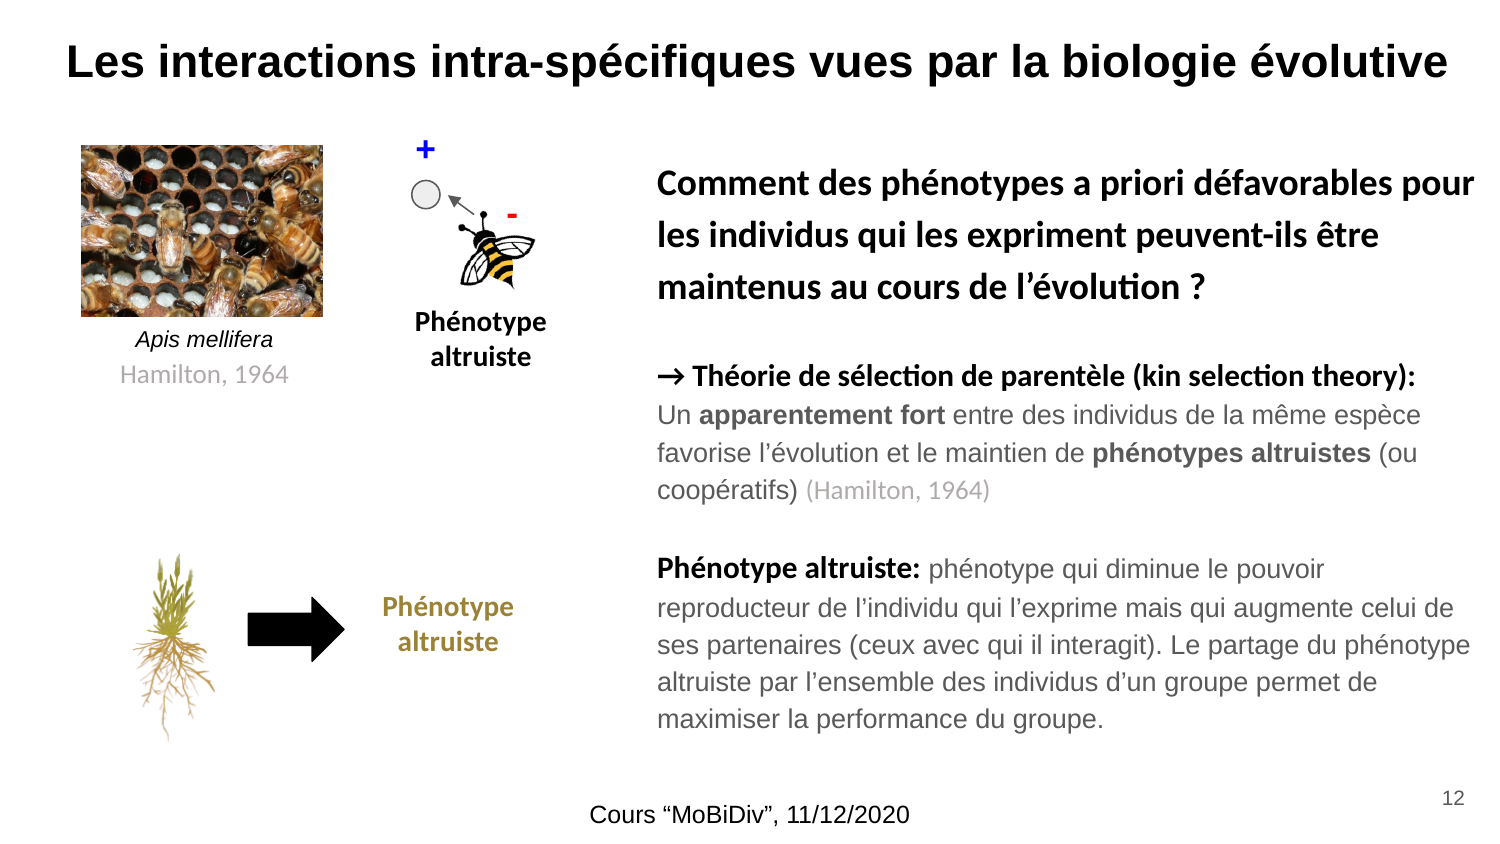

Les interactions intra-spécifiques vues par la biologie évolutive
+
# Comment des phénotypes a priori défavorables pour les individus qui les expriment peuvent-ils être maintenus au cours de l’évolution ?
→ Théorie de sélection de parentèle (kin selection theory):
Un apparentement fort entre des individus de la même espèce favorise l’évolution et le maintien de phénotypes altruistes (ou coopératifs) (Hamilton, 1964)
Phénotype altruiste: phénotype qui diminue le pouvoir reproducteur de l’individu qui l’exprime mais qui augmente celui de ses partenaires (ceux avec qui il interagit). Le partage du phénotype altruiste par l’ensemble des individus d’un groupe permet de maximiser la performance du groupe.
-
Phénotype altruiste
Apis mellifera
Hamilton, 1964
Phénotype altruiste